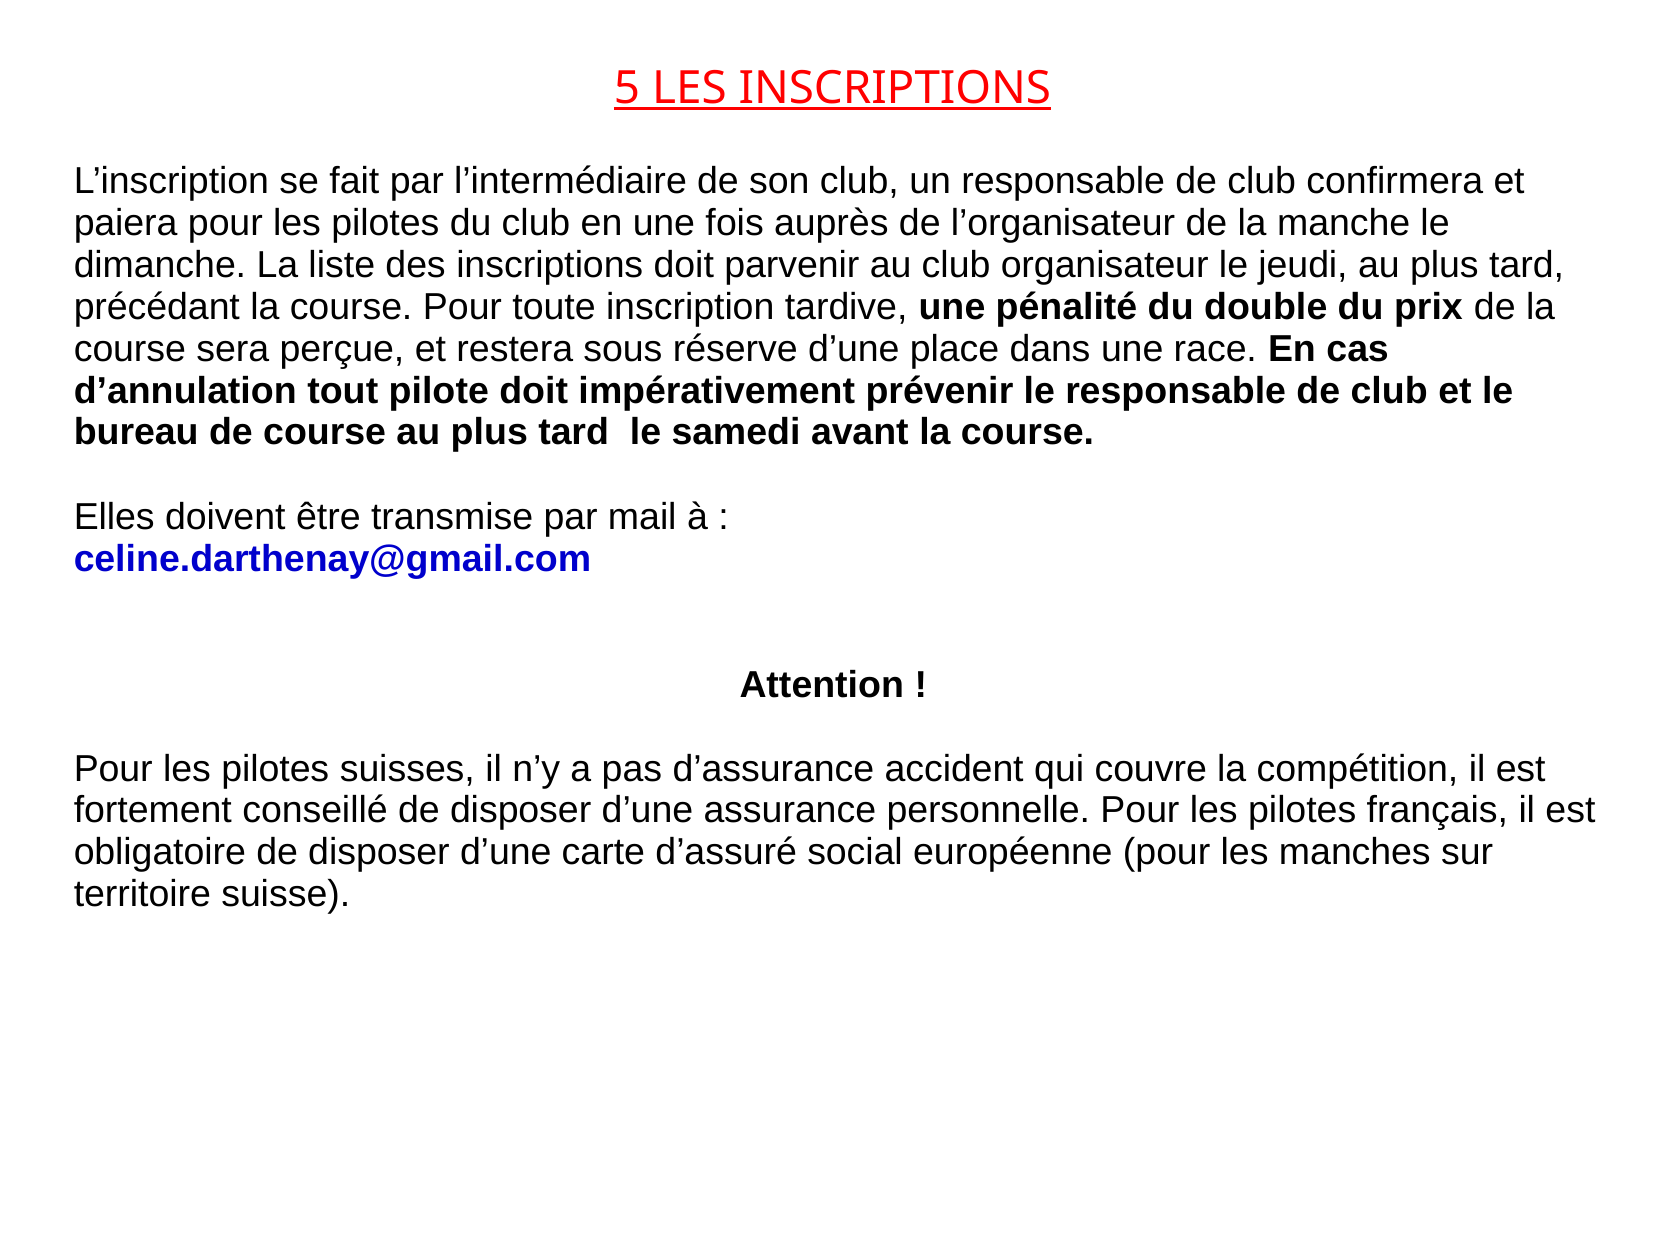

5 LES INSCRIPTIONS
L’inscription se fait par l’intermédiaire de son club, un responsable de club confirmera et paiera pour les pilotes du club en une fois auprès de l’organisateur de la manche le dimanche. La liste des inscriptions doit parvenir au club organisateur le jeudi, au plus tard, précédant la course. Pour toute inscription tardive, une pénalité du double du prix de la course sera perçue, et restera sous réserve d’une place dans une race. En cas d’annulation tout pilote doit impérativement prévenir le responsable de club et le bureau de course au plus tard le samedi avant la course.
Elles doivent être transmise par mail à :
celine.darthenay@gmail.com
Attention !
Pour les pilotes suisses, il n’y a pas d’assurance accident qui couvre la compétition, il est fortement conseillé de disposer d’une assurance personnelle. Pour les pilotes français, il est obligatoire de disposer d’une carte d’assuré social européenne (pour les manches sur territoire suisse).